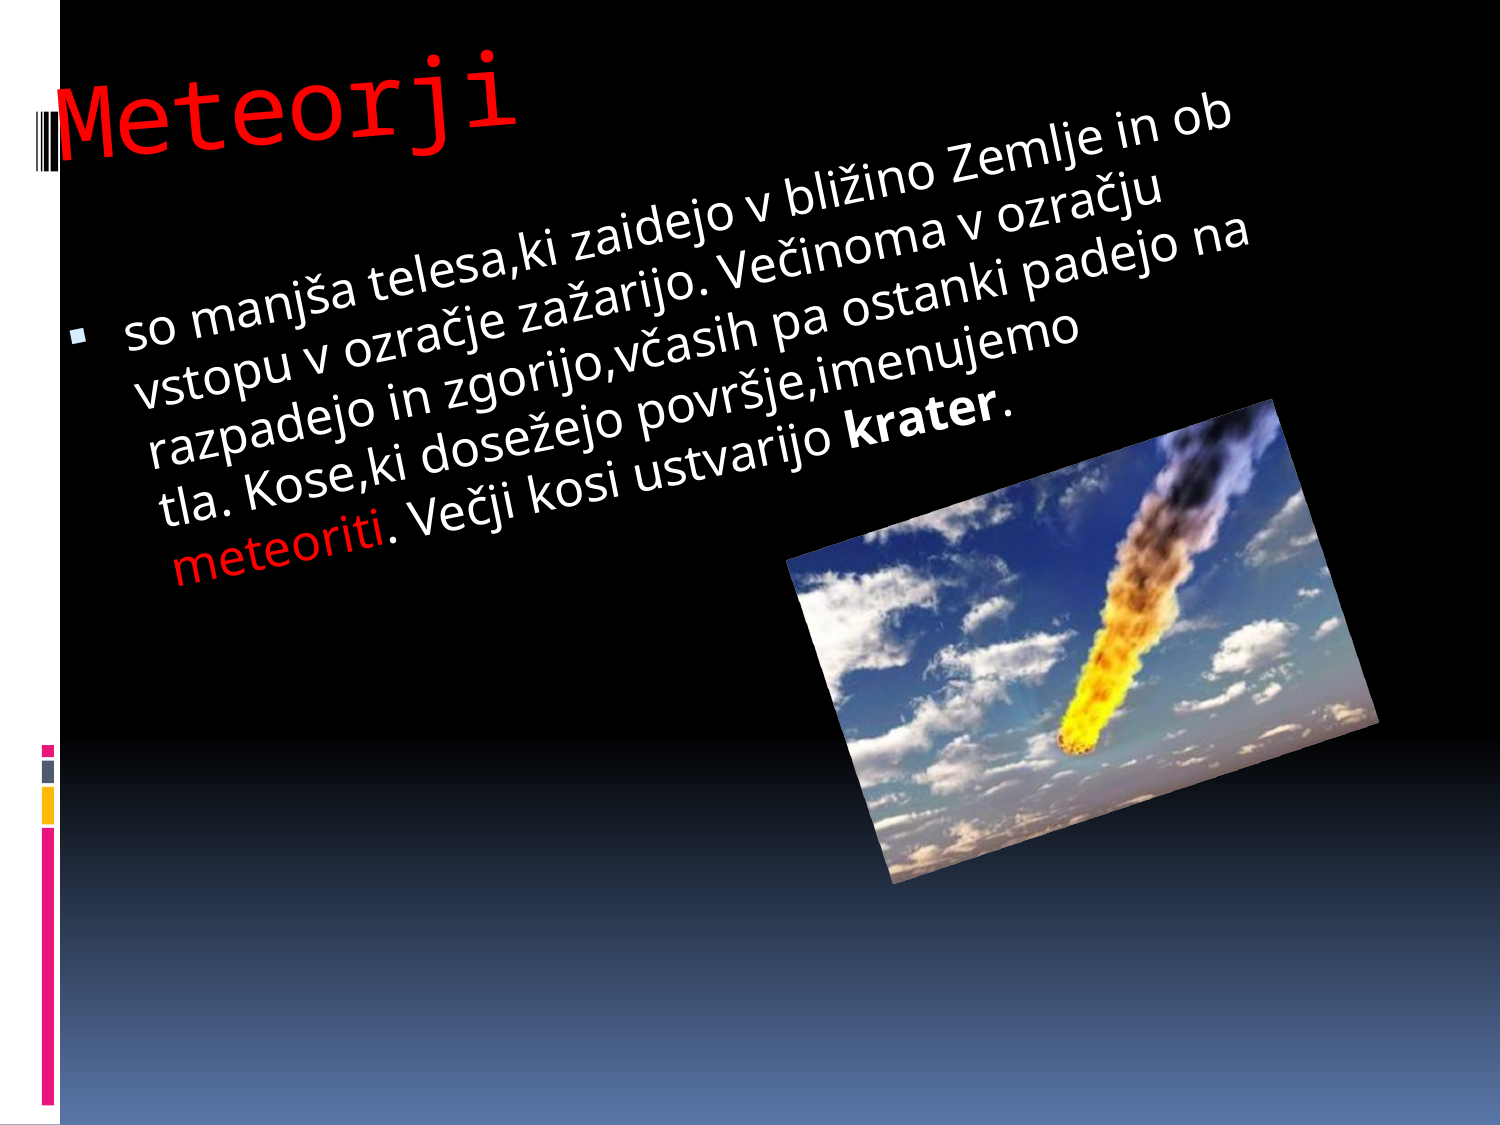

Meteorji
# so manjša telesa,ki zaidejo v bližino Zemlje in ob vstopu v ozračje zažarijo. Večinoma v ozračju razpadejo in zgorijo,včasih pa ostanki padejo na tla. Kose,ki dosežejo površje,imenujemo meteoriti. Večji kosi ustvarijo krater.